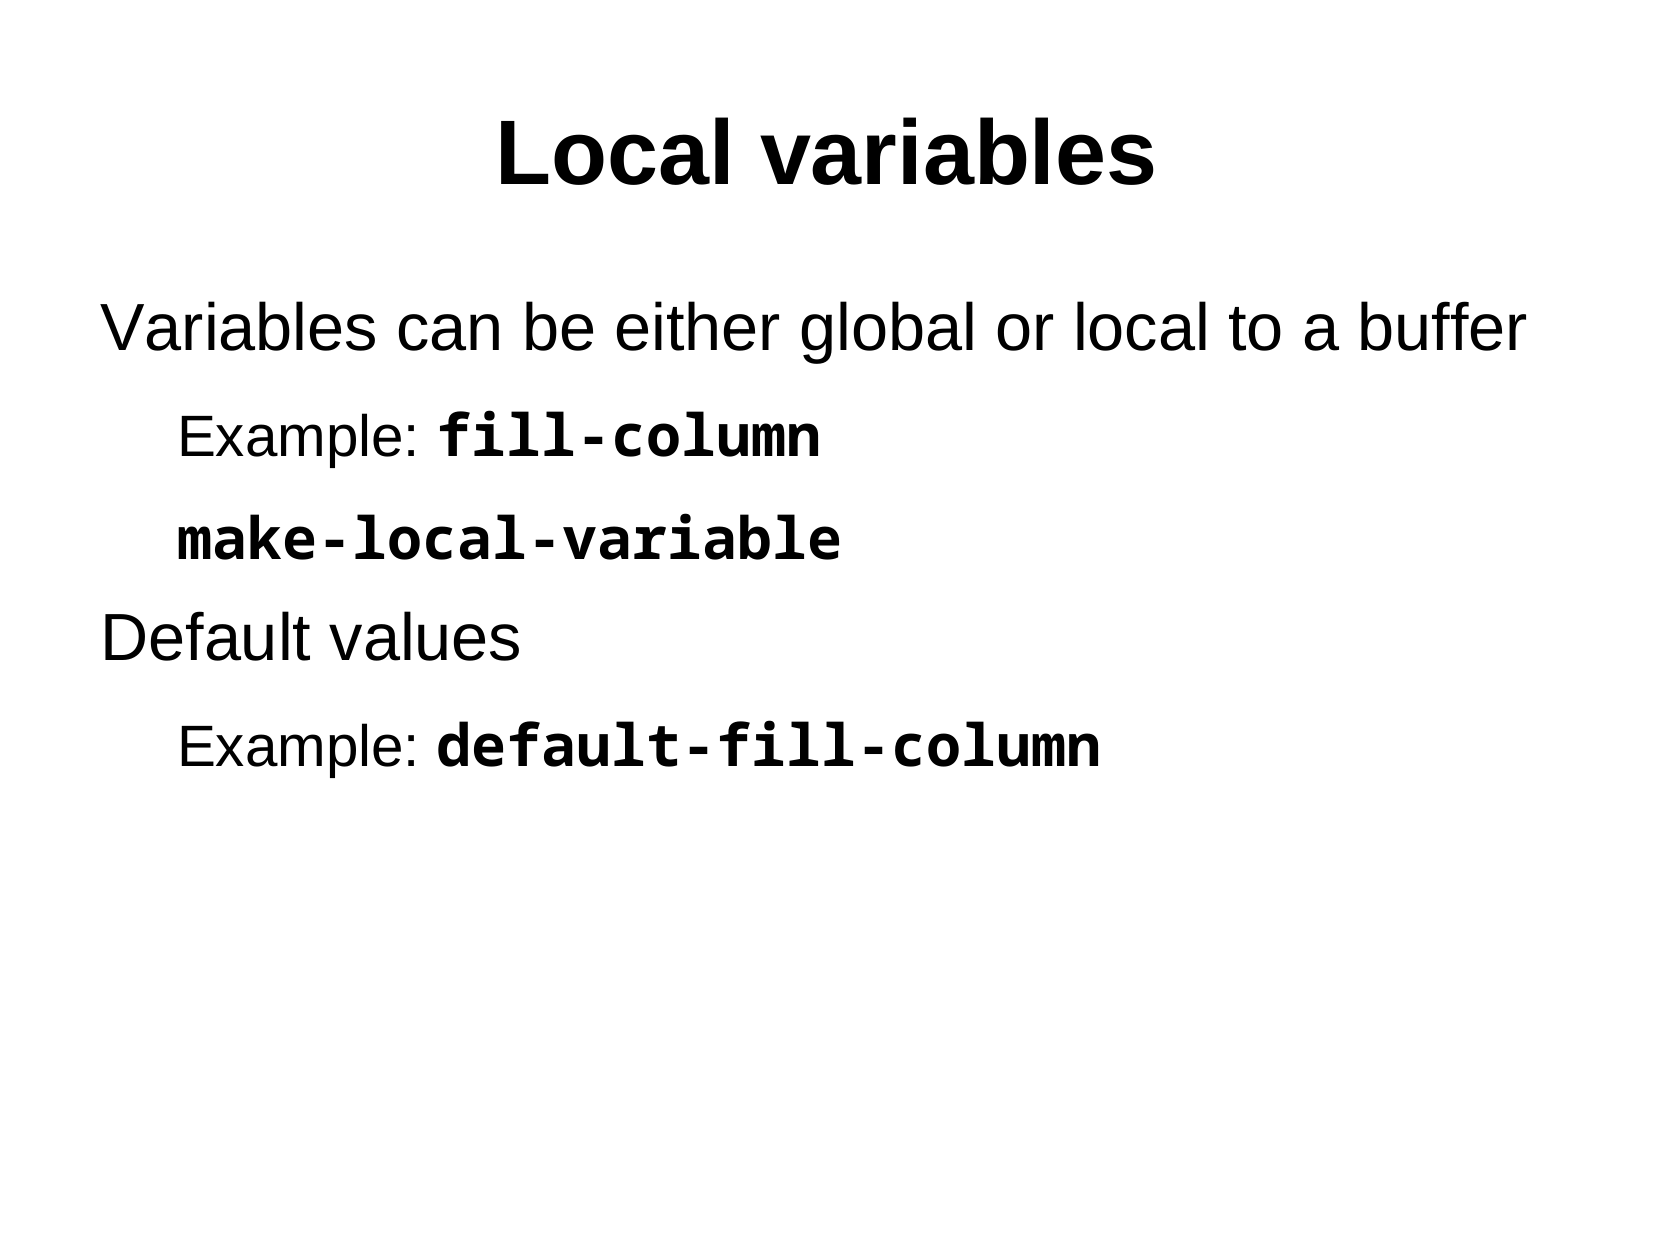

# Local variables
Variables can be either global or local to a buffer
Example: fill-column
make-local-variable
Default values
Example: default-fill-column